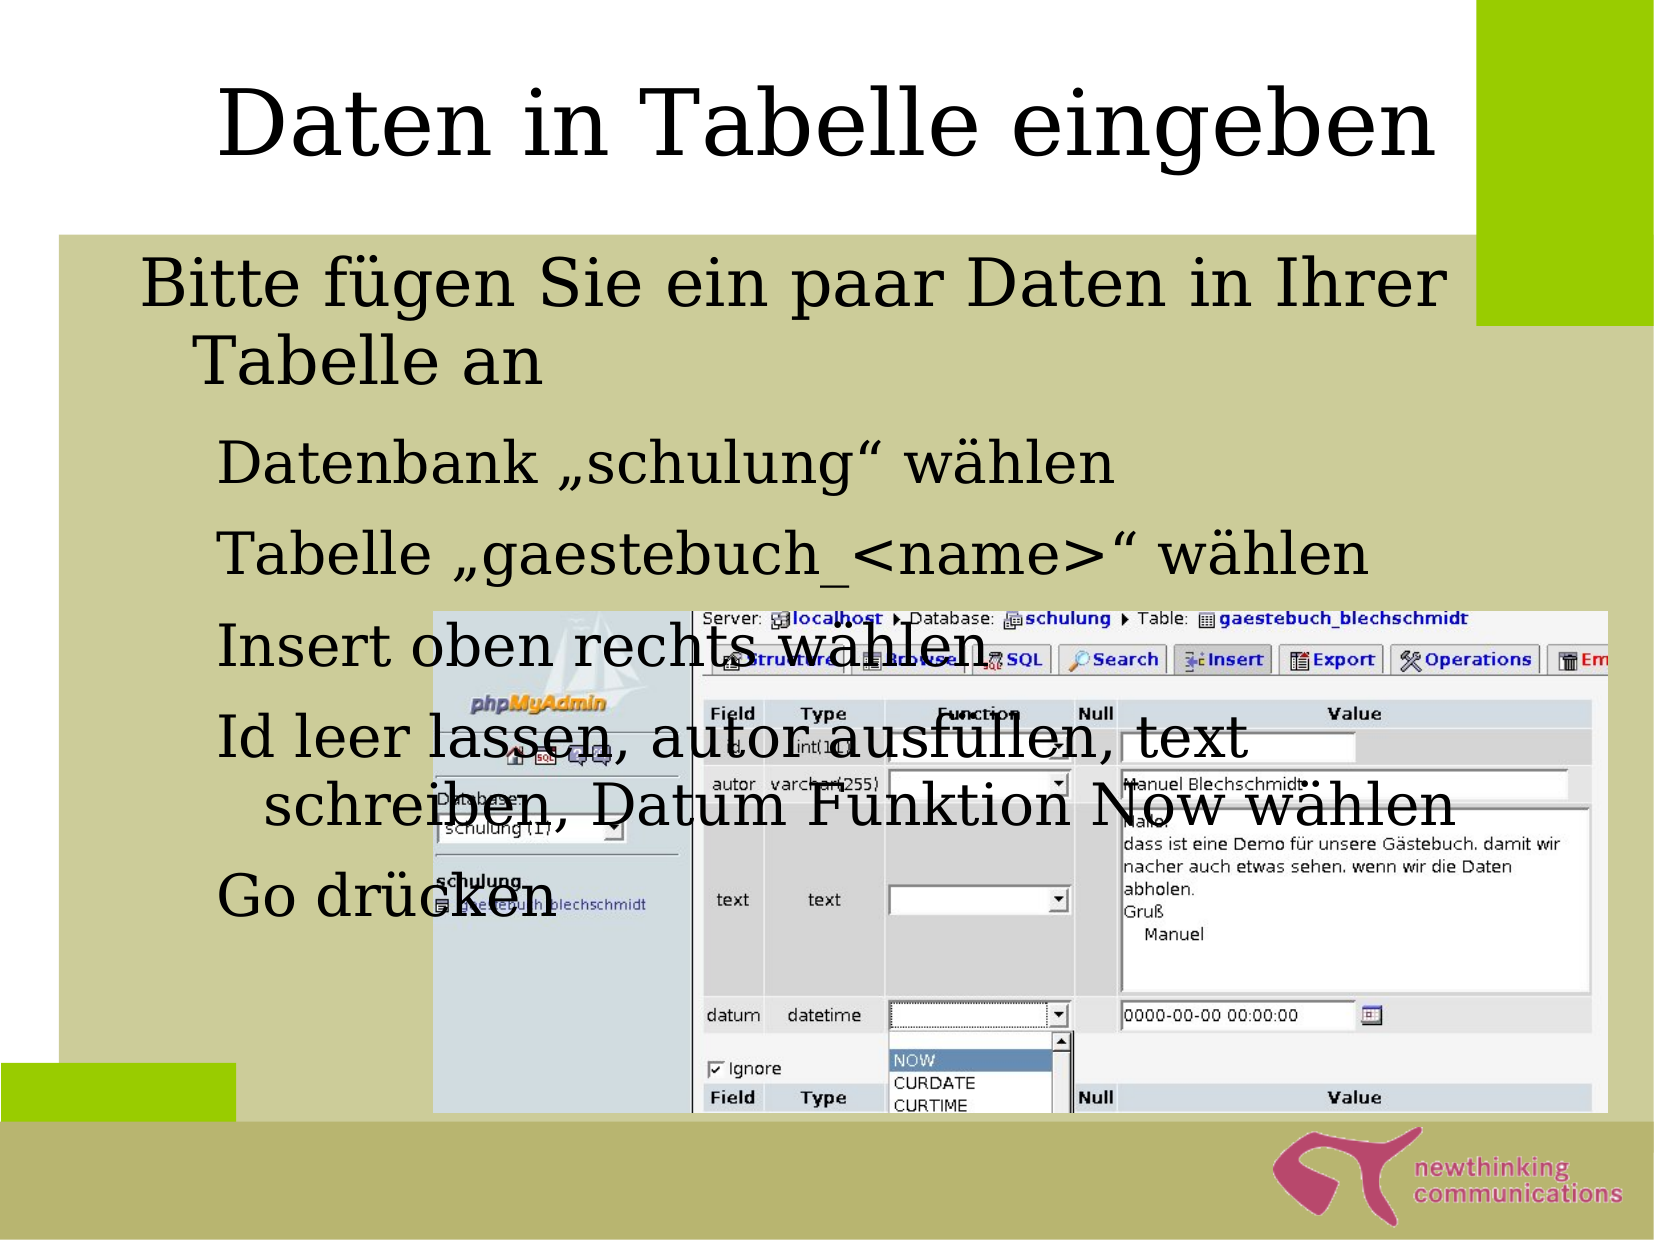

# Daten in Tabelle eingeben
Bitte fügen Sie ein paar Daten in Ihrer Tabelle an
Datenbank „schulung“ wählen
Tabelle „gaestebuch_<name>“ wählen
Insert oben rechts wählen
Id leer lassen, autor ausfüllen, text schreiben, Datum Funktion Now wählen
Go drücken